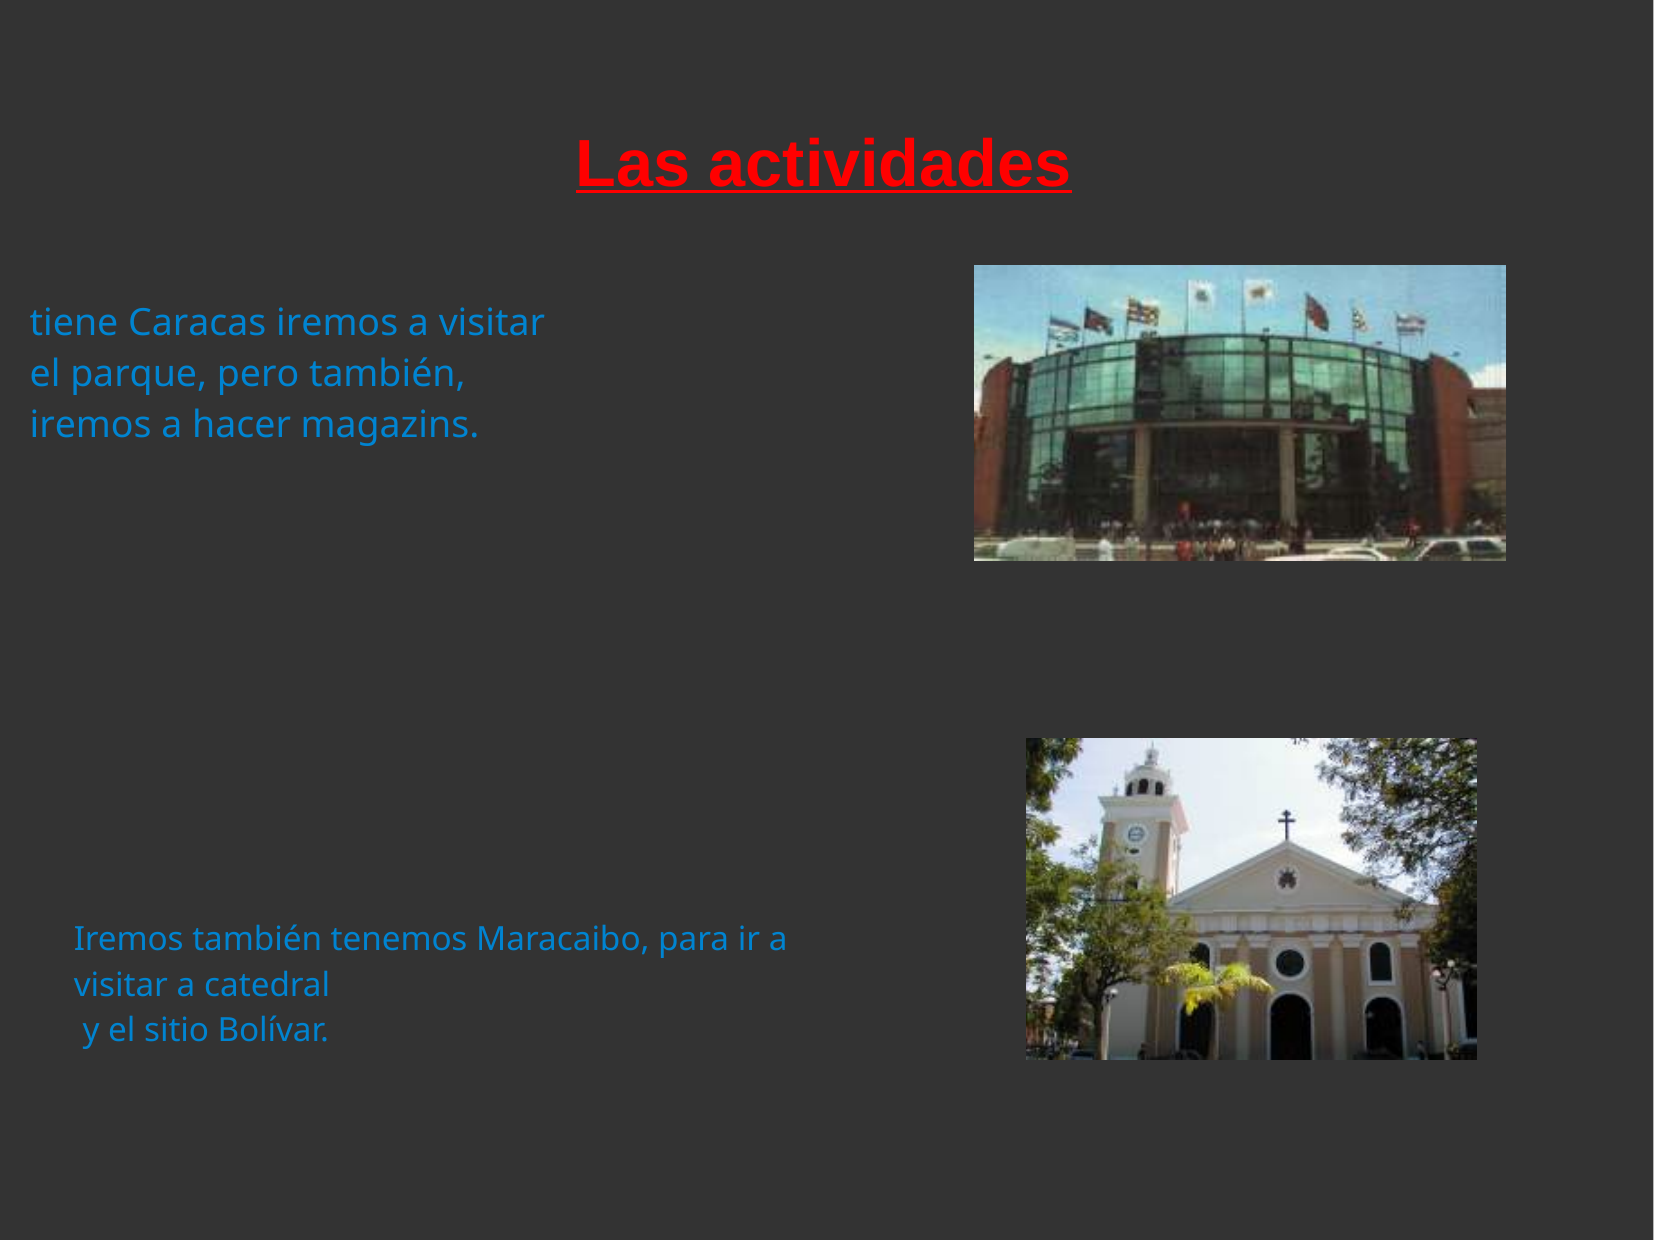

Las actividades
tiene Caracas iremos a visitar el parque, pero también, iremos a hacer magazins.
Iremos también tenemos Maracaibo, para ir a visitar a catedral
 y el sitio Bolívar.